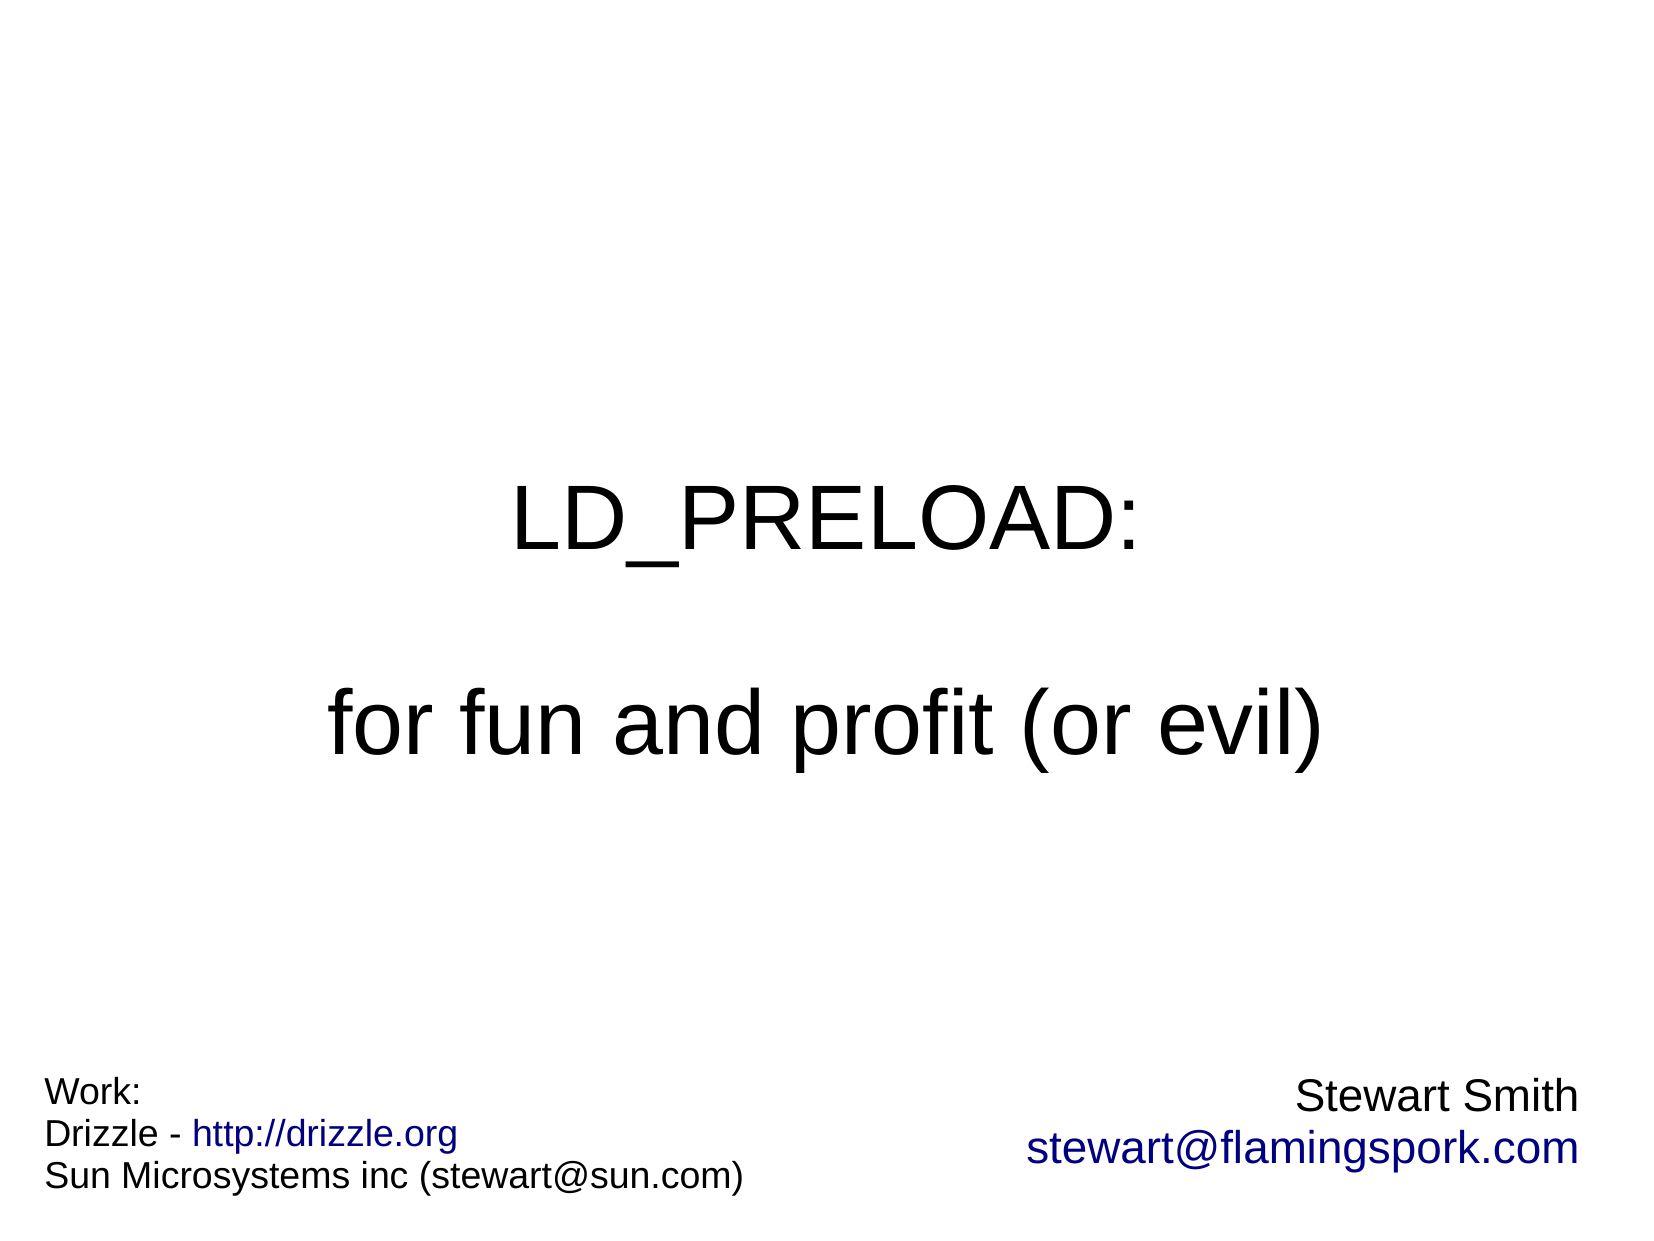

# LD_PRELOAD: for fun and profit (or evil)
Work:
Drizzle - http://drizzle.org
Sun Microsystems inc (stewart@sun.com)
Stewart Smith
stewart@flamingspork.com